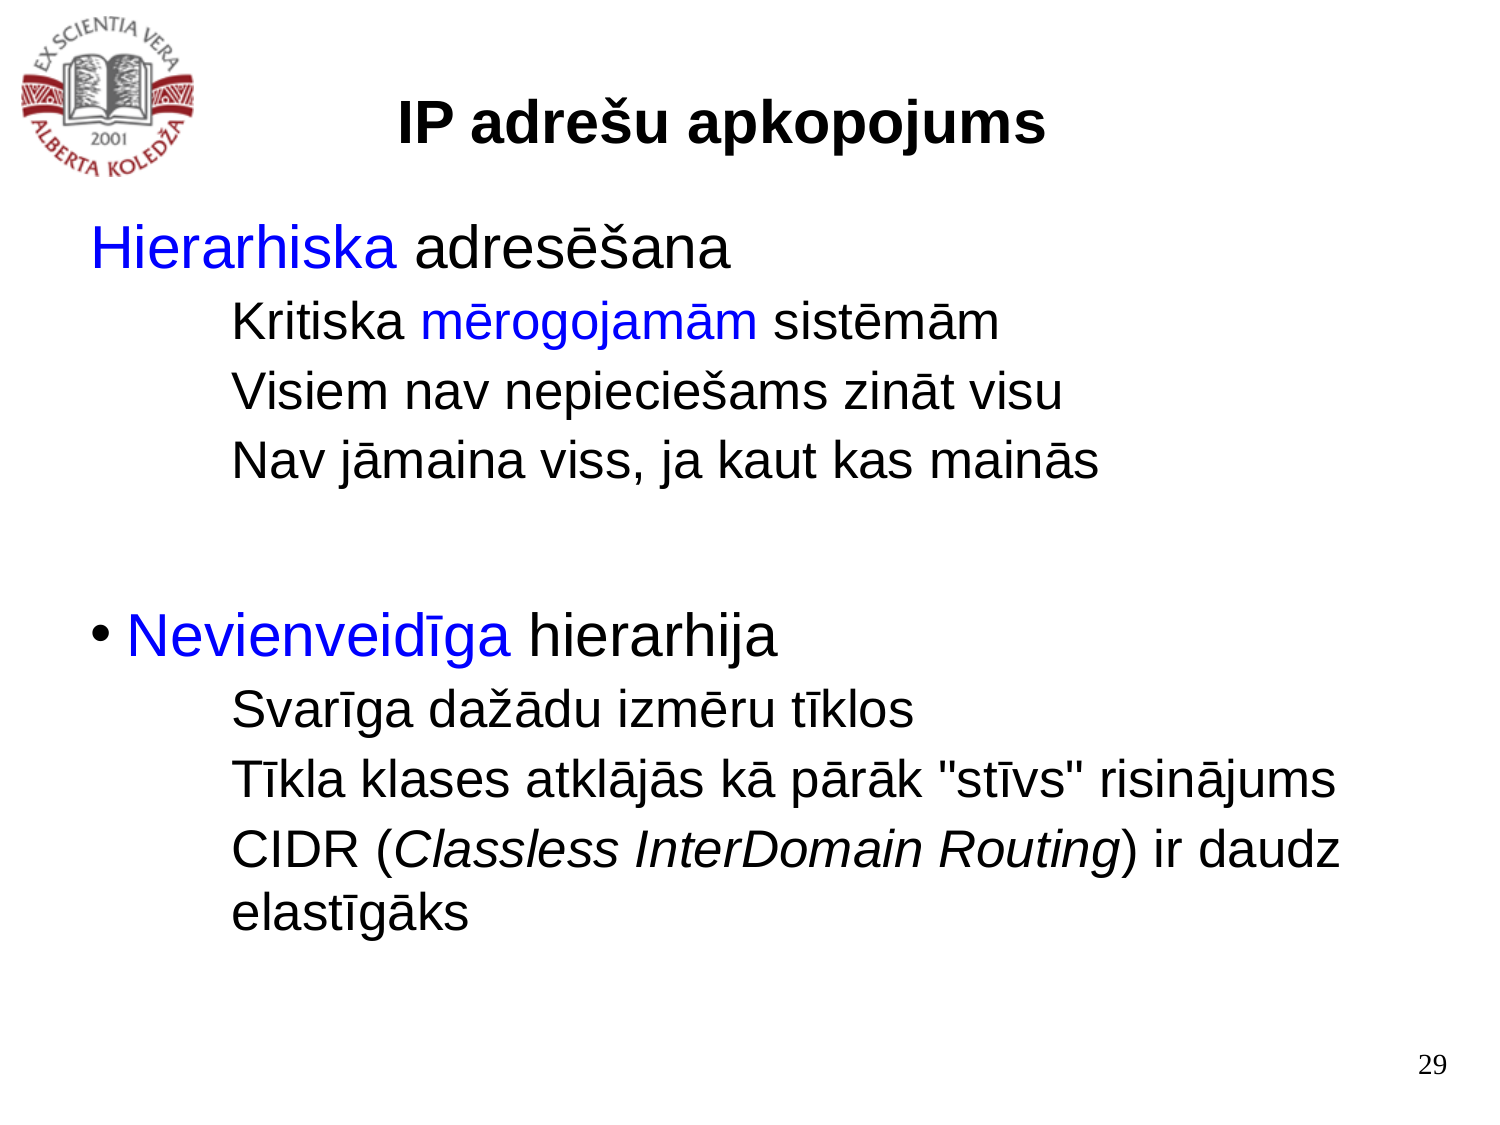

# IP adrešu apkopojums
Hierarhiska adresēšana
Kritiska mērogojamām sistēmām
Visiem nav nepieciešams zināt visu
Nav jāmaina viss, ja kaut kas mainās
Nevienveidīga hierarhija
Svarīga dažādu izmēru tīklos
Tīkla klases atklājās kā pārāk "stīvs" risinājums
CIDR (Classless InterDomain Routing) ir daudz elastīgāks